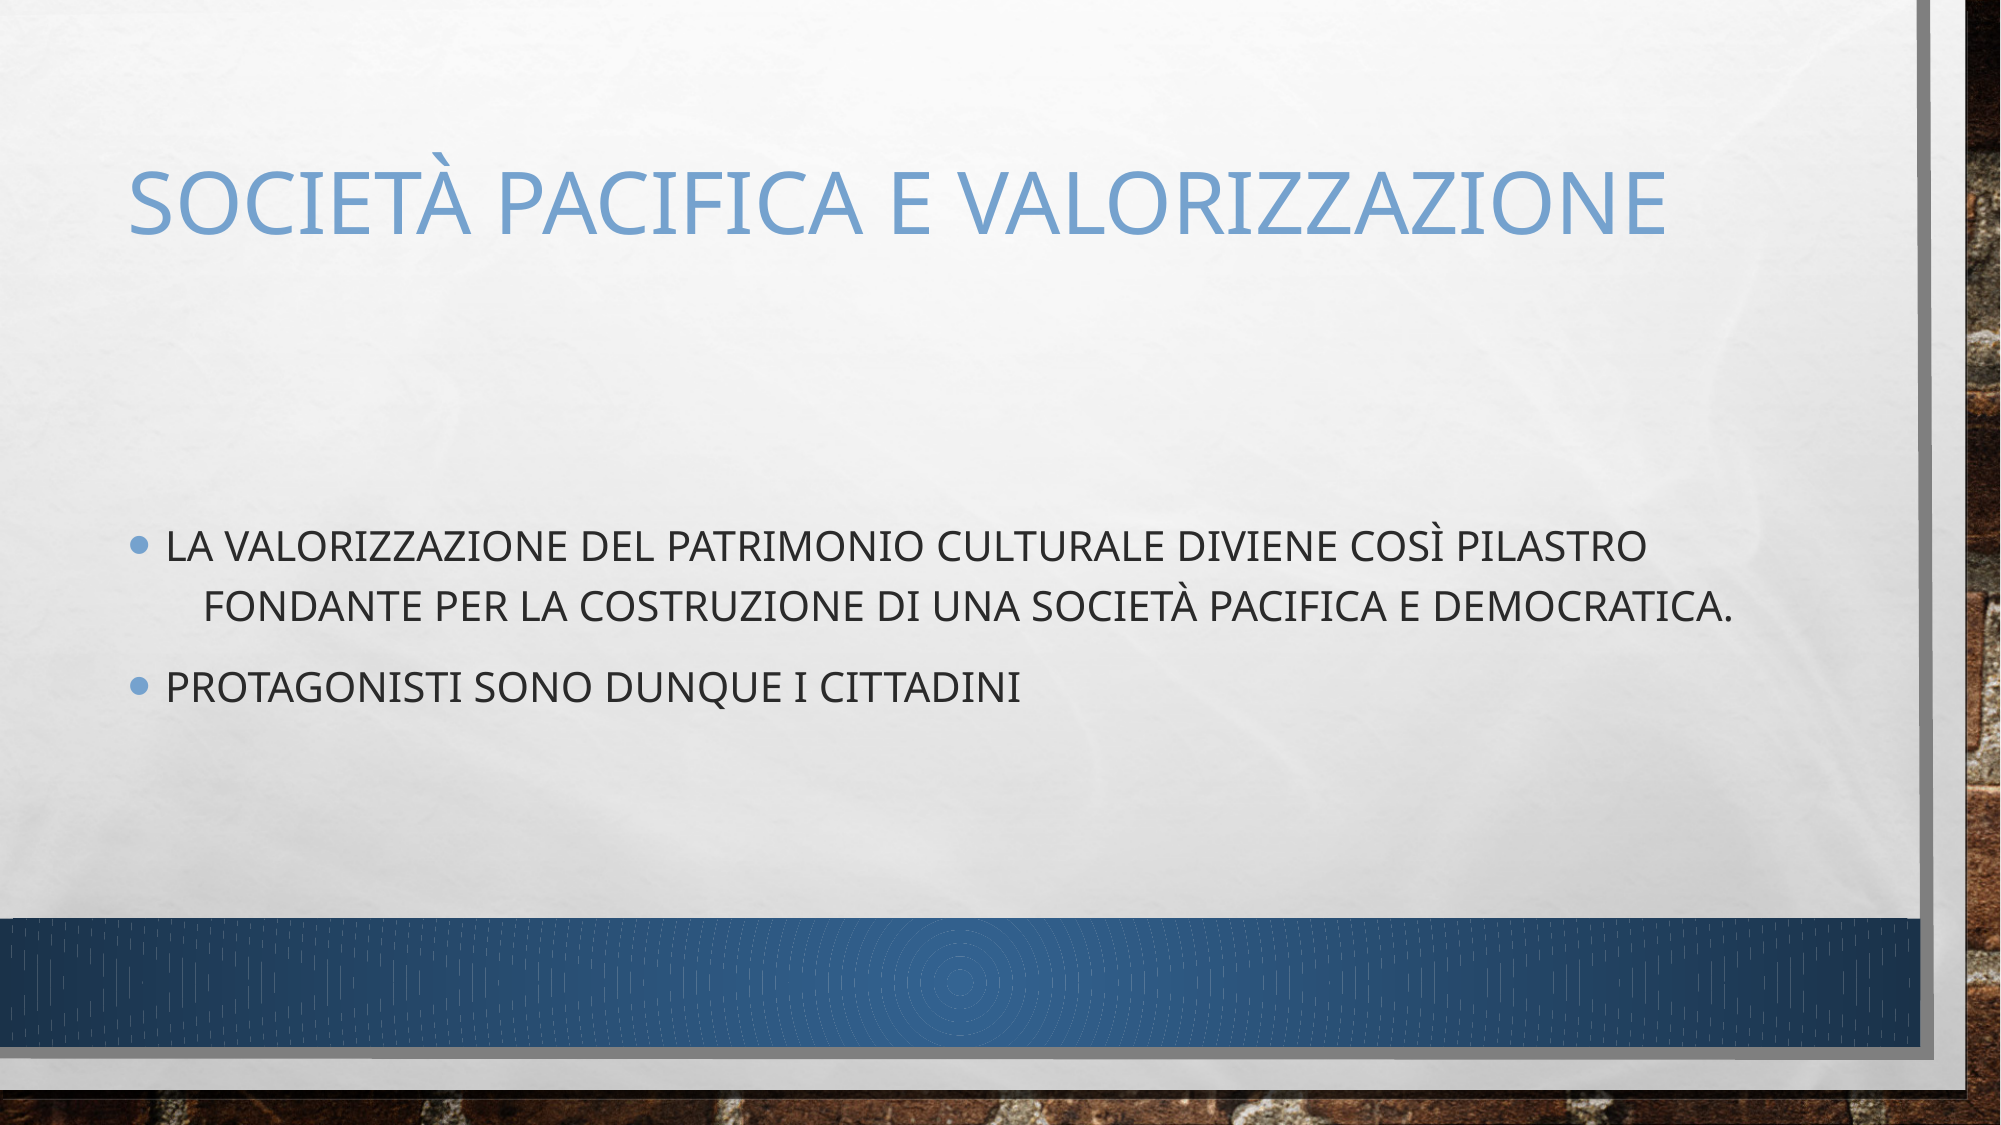

# Società pacifica e valorizzazione
La valorizzazione del patrimonio culturale diviene così pilastro fondante per la costruzione di una società pacifica e democratica.
Protagonisti sono dunque i cittadini